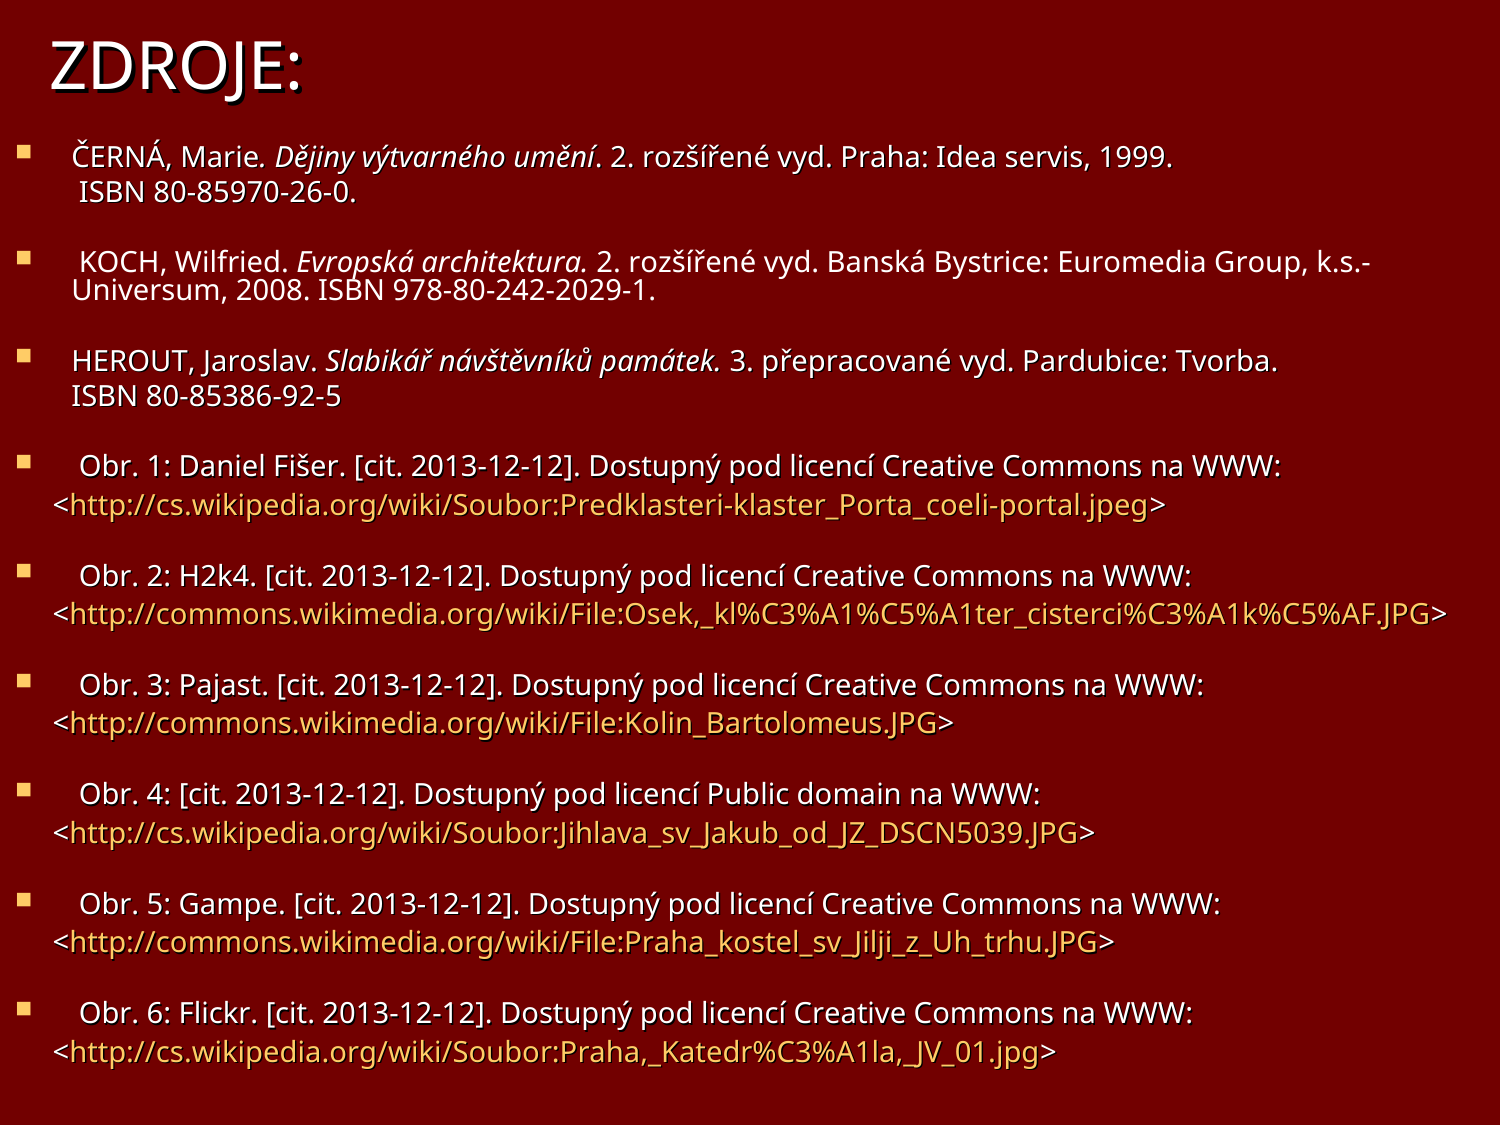

# ZDROJE:
ČERNÁ, Marie. Dějiny výtvarného umění. 2. rozšířené vyd. Praha: Idea servis, 1999.
	 ISBN 80-85970-26-0.
 KOCH, Wilfried. Evropská architektura. 2. rozšířené vyd. Banská Bystrice: Euromedia Group, k.s.- Universum, 2008. ISBN 978-80-242-2029-1.
HEROUT, Jaroslav. Slabikář návštěvníků památek. 3. přepracované vyd. Pardubice: Tvorba.
	ISBN 80-85386-92-5
 Obr. 1: Daniel Fišer. [cit. 2013-12-12]. Dostupný pod licencí Creative Commons na WWW:
 <http://cs.wikipedia.org/wiki/Soubor:Predklasteri-klaster_Porta_coeli-portal.jpeg>
 Obr. 2: H2k4. [cit. 2013-12-12]. Dostupný pod licencí Creative Commons na WWW:
 <http://commons.wikimedia.org/wiki/File:Osek,_kl%C3%A1%C5%A1ter_cisterci%C3%A1k%C5%AF.JPG>
 Obr. 3: Pajast. [cit. 2013-12-12]. Dostupný pod licencí Creative Commons na WWW:
 <http://commons.wikimedia.org/wiki/File:Kolin_Bartolomeus.JPG>
 Obr. 4: [cit. 2013-12-12]. Dostupný pod licencí Public domain na WWW:
 <http://cs.wikipedia.org/wiki/Soubor:Jihlava_sv_Jakub_od_JZ_DSCN5039.JPG>
 Obr. 5: Gampe. [cit. 2013-12-12]. Dostupný pod licencí Creative Commons na WWW:
 <http://commons.wikimedia.org/wiki/File:Praha_kostel_sv_Jilji_z_Uh_trhu.JPG>
 Obr. 6: Flickr. [cit. 2013-12-12]. Dostupný pod licencí Creative Commons na WWW:
 <http://cs.wikipedia.org/wiki/Soubor:Praha,_Katedr%C3%A1la,_JV_01.jpg>